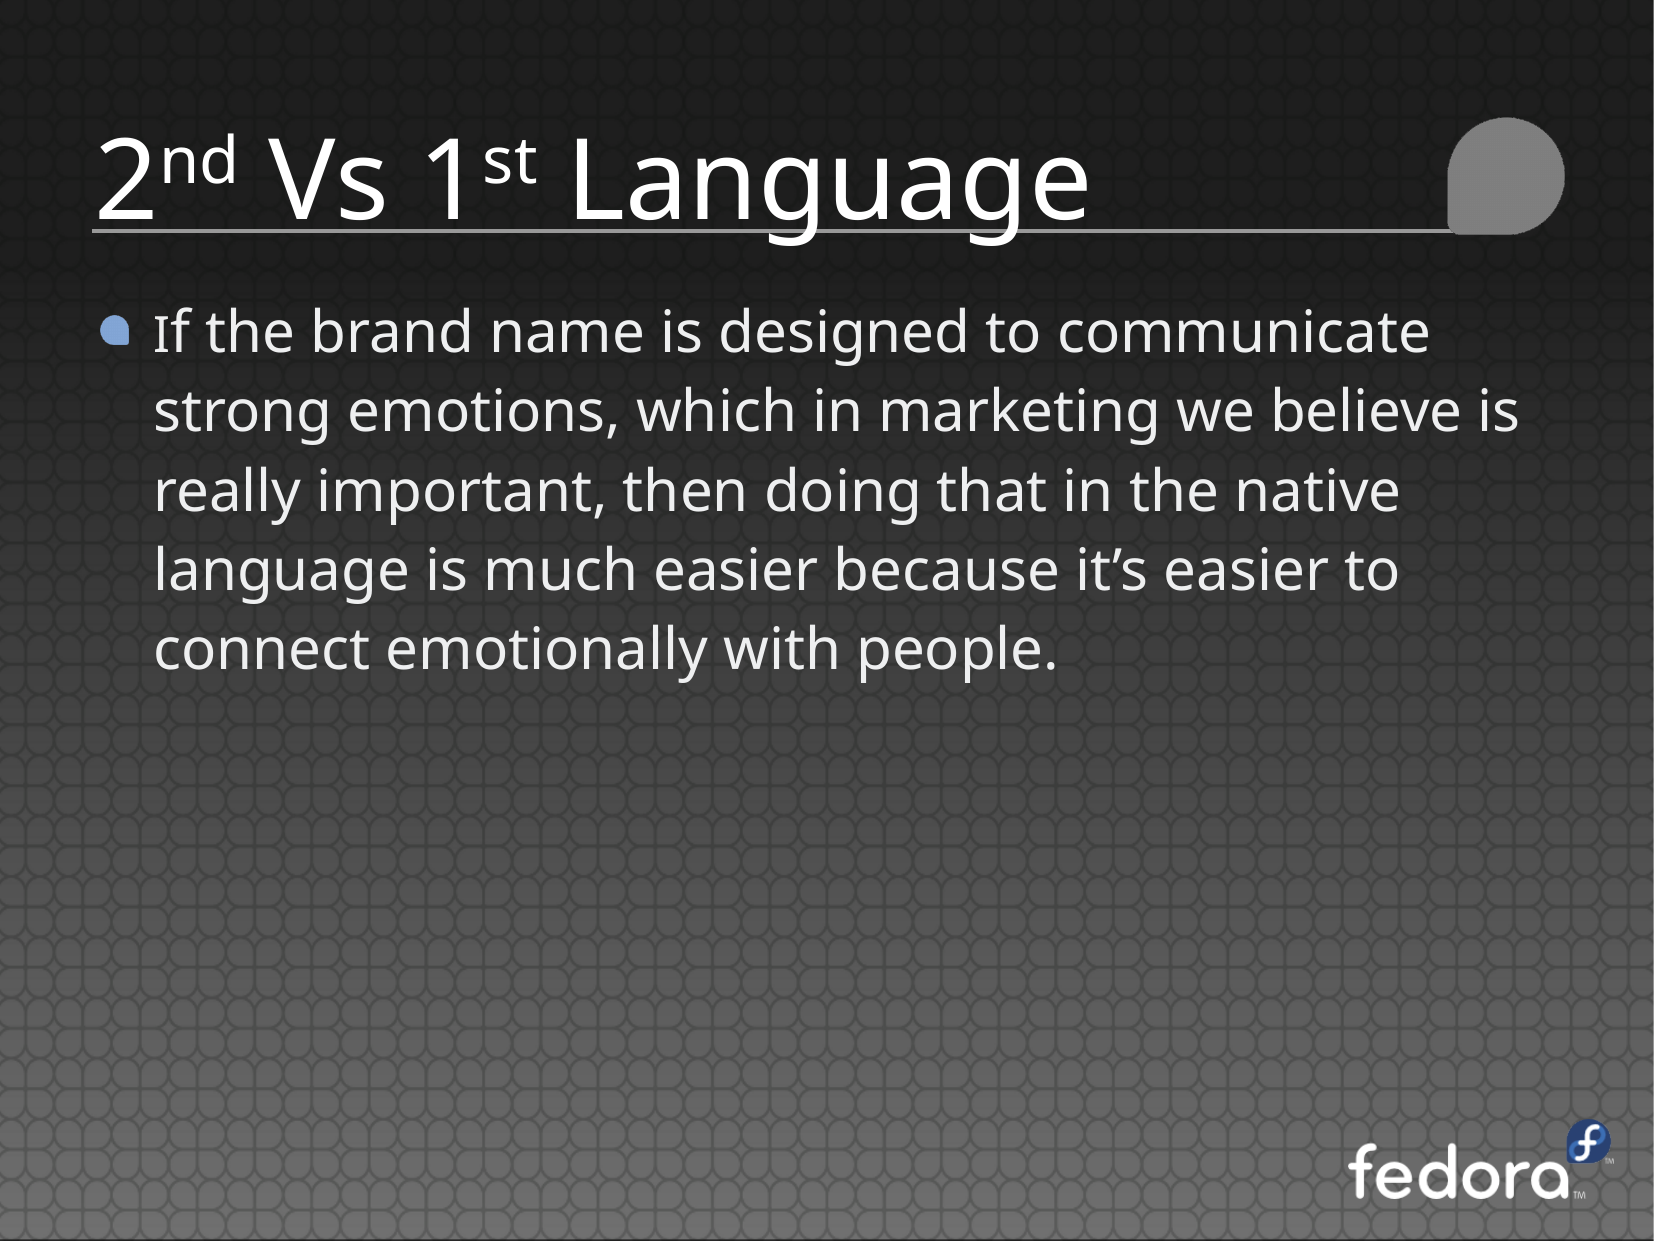

# 2nd Vs 1st Language
If the brand name is designed to communicate strong emotions, which in marketing we believe is really important, then doing that in the native language is much easier because it’s easier to connect emotionally with people.